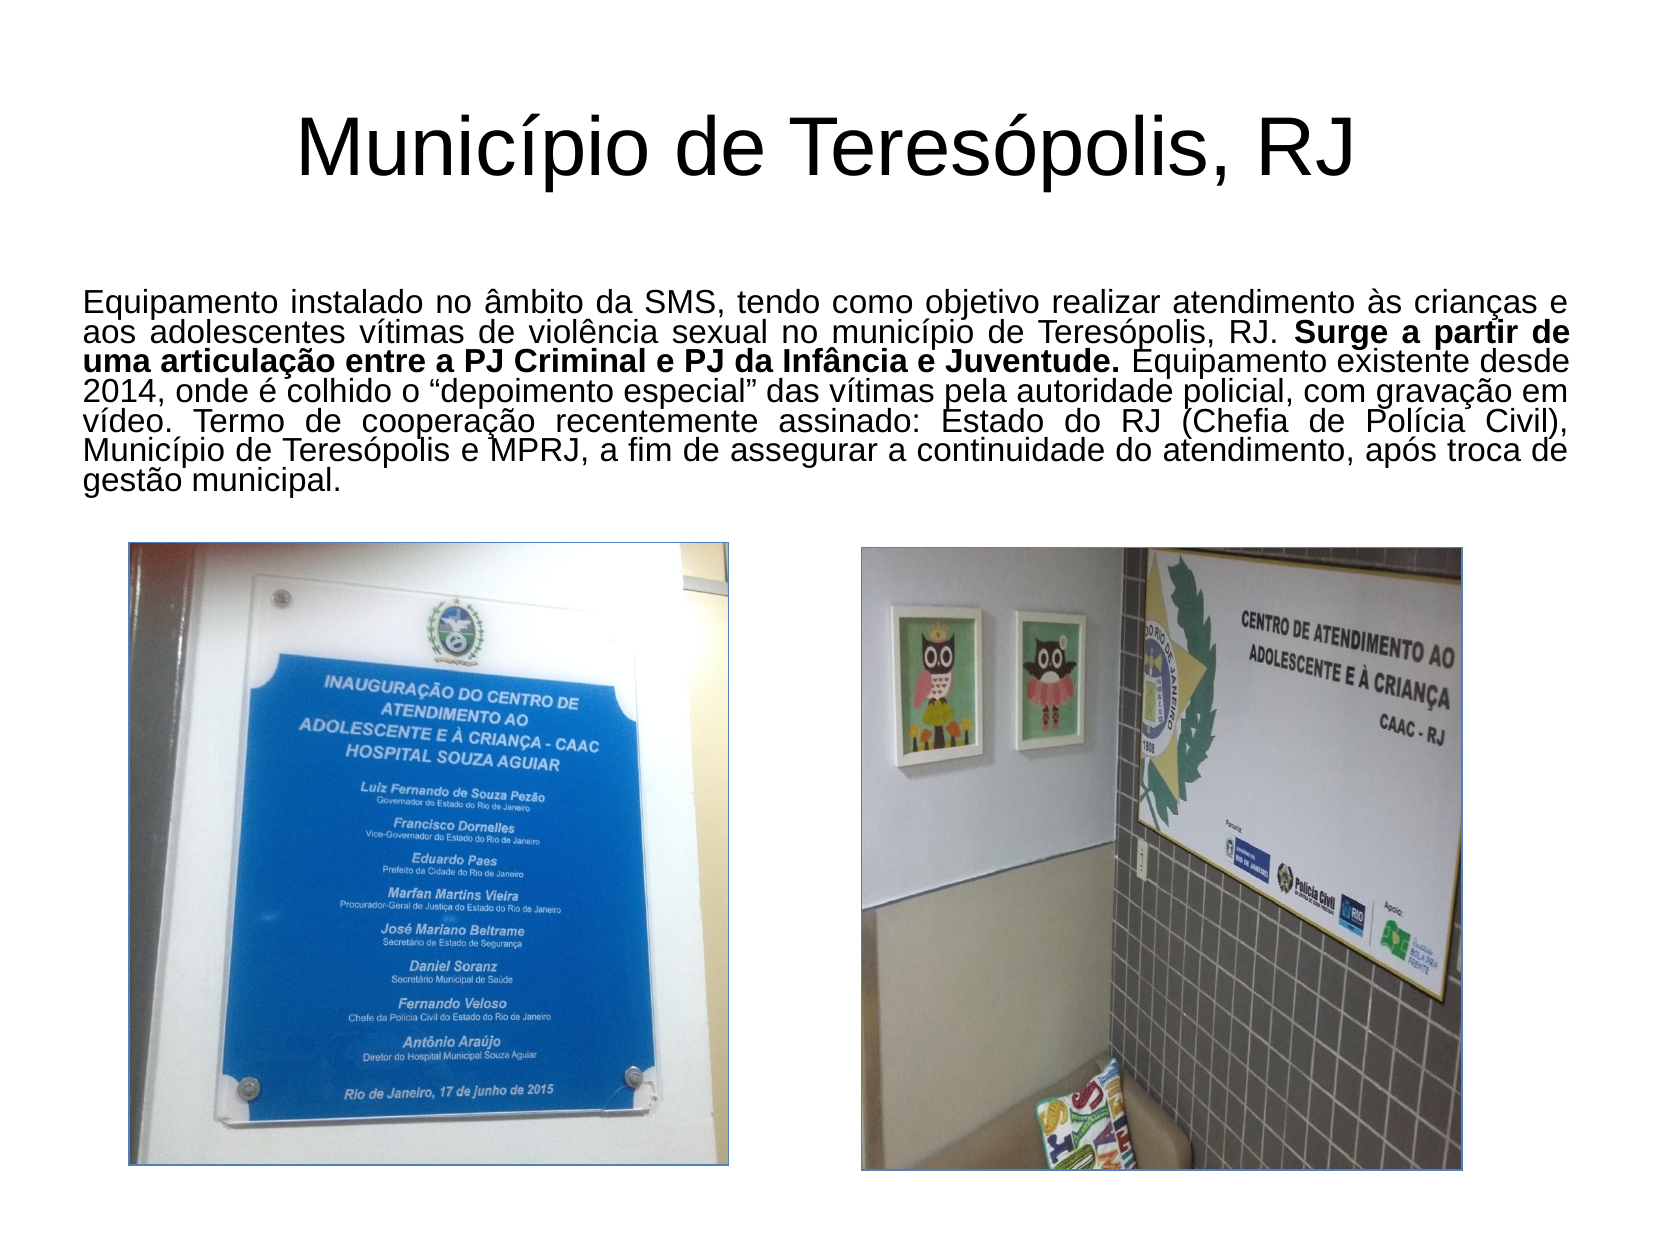

# Município de Teresópolis, RJ
Equipamento instalado no âmbito da SMS, tendo como objetivo realizar atendimento às crianças e aos adolescentes vítimas de violência sexual no município de Teresópolis, RJ. Surge a partir de uma articulação entre a PJ Criminal e PJ da Infância e Juventude. Equipamento existente desde 2014, onde é colhido o “depoimento especial” das vítimas pela autoridade policial, com gravação em vídeo. Termo de cooperação recentemente assinado: Estado do RJ (Chefia de Polícia Civil), Município de Teresópolis e MPRJ, a fim de assegurar a continuidade do atendimento, após troca de gestão municipal.